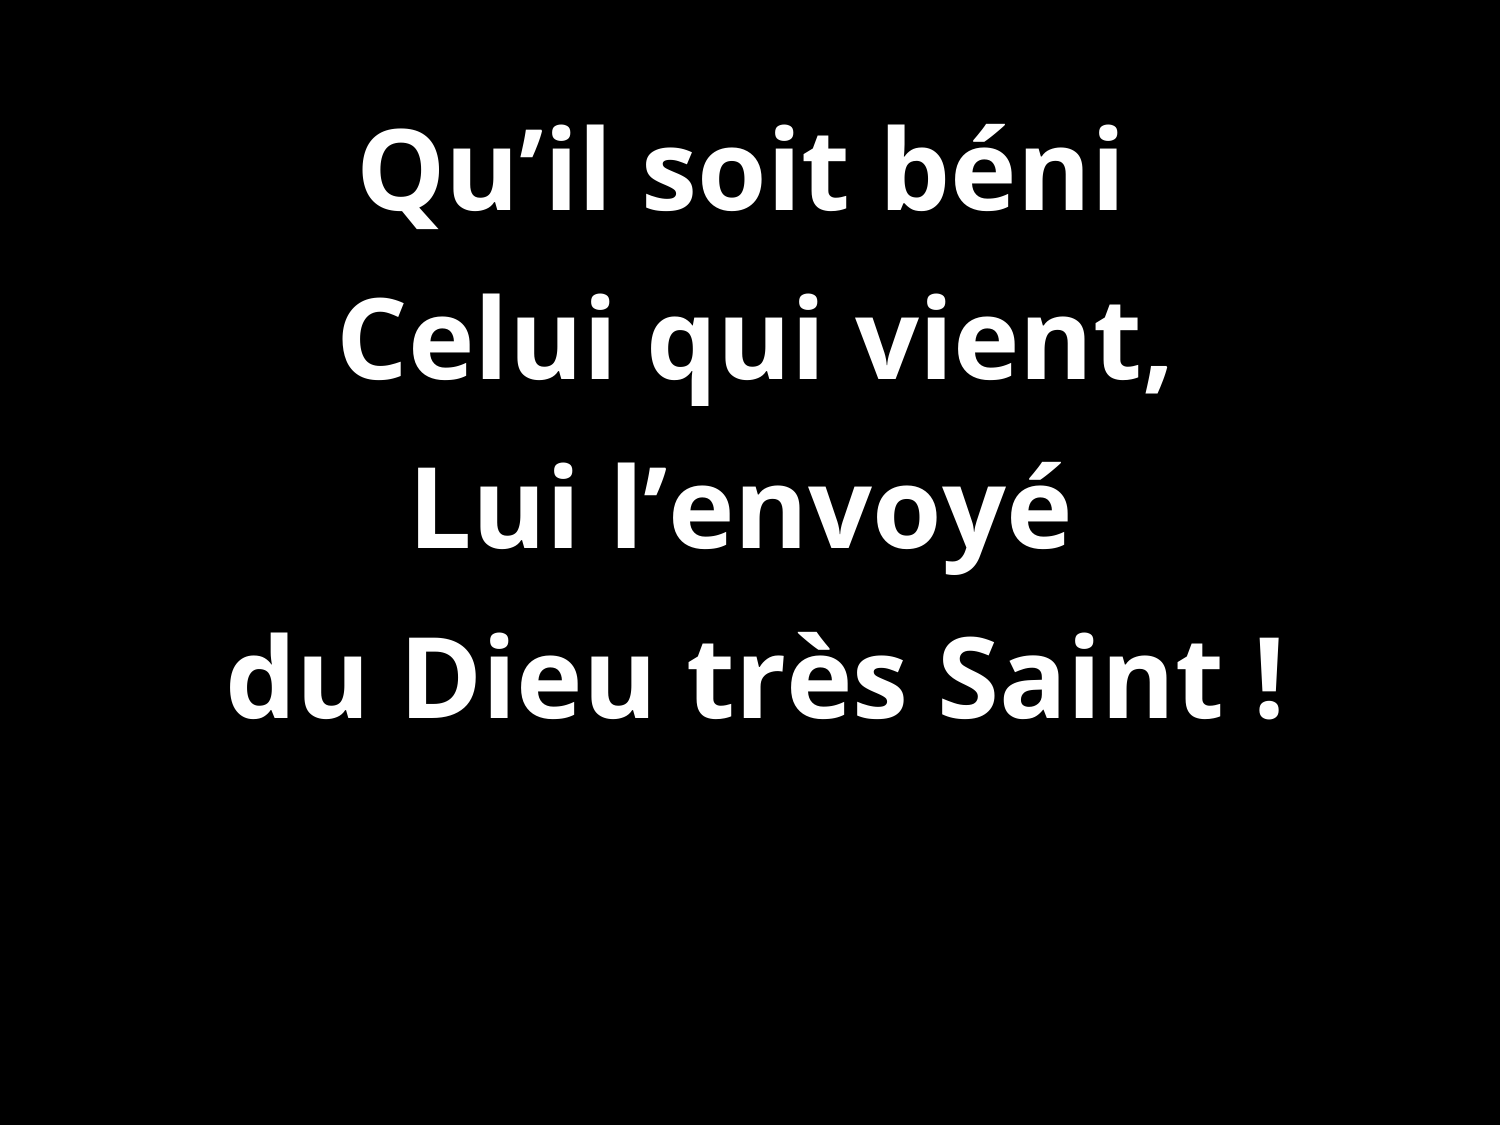

Qu’il soit béni
Celui qui vient,
Lui l’envoyé
du Dieu très Saint !